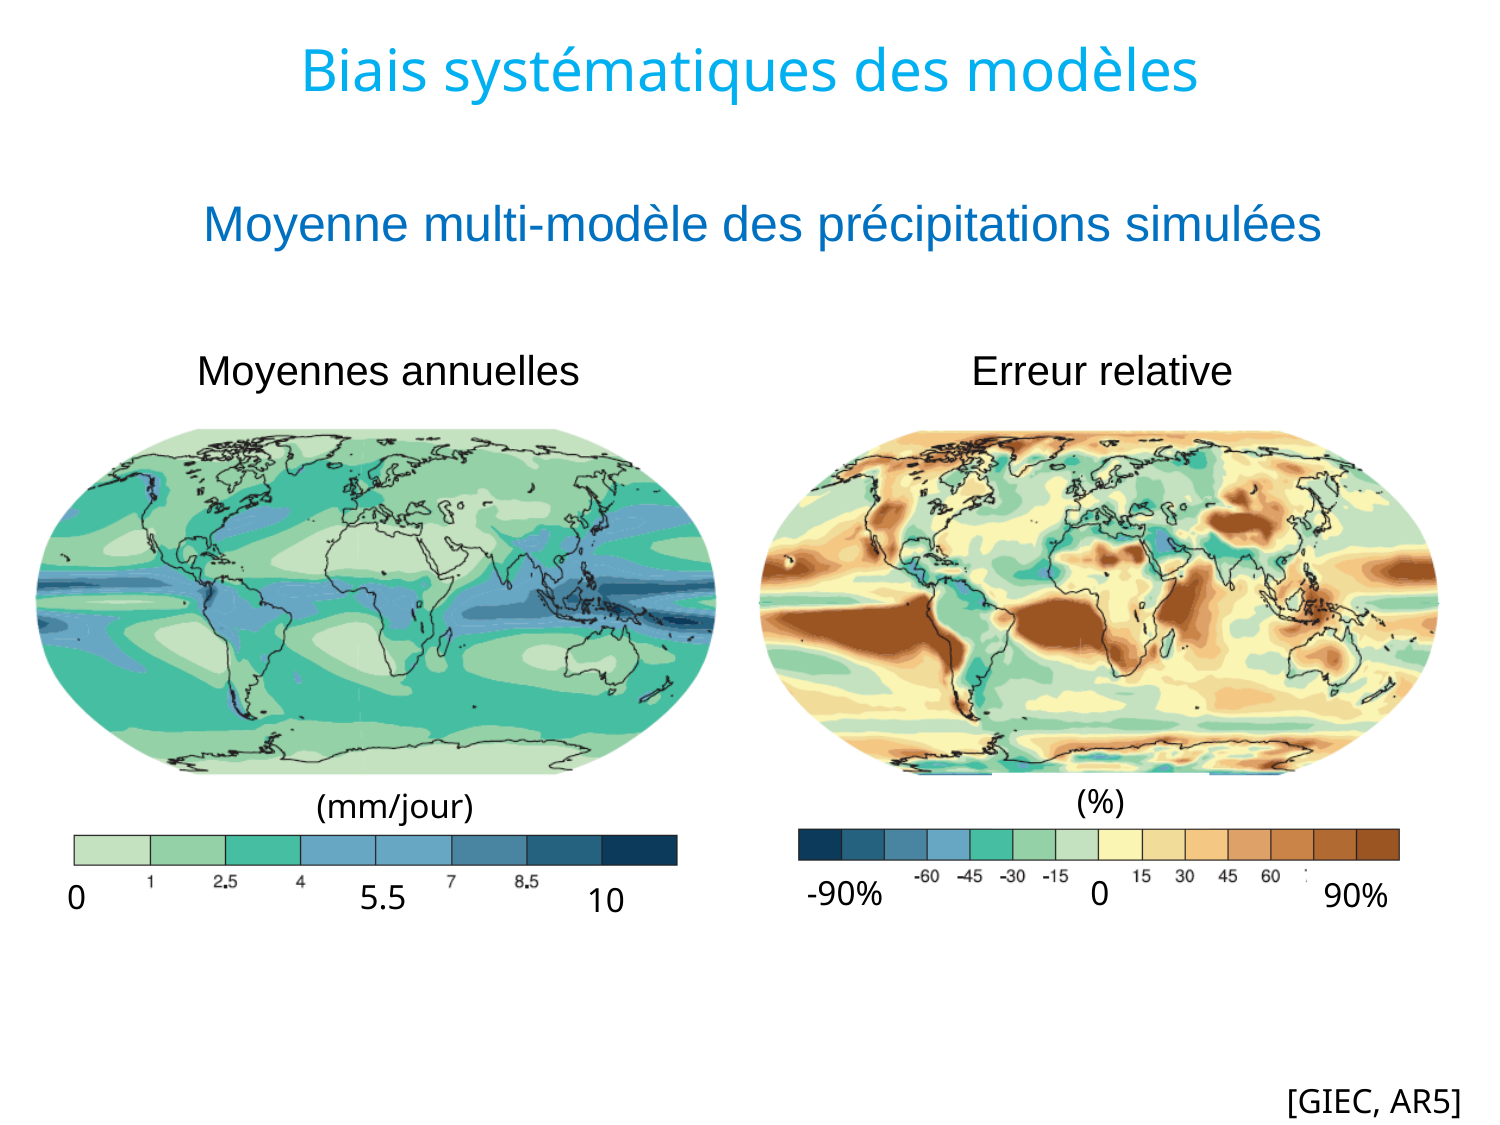

Biais systématiques des modèles
Moyenne multi-modèle des précipitations simulées
Moyennes annuelles
Erreur relative
(%)
(mm/jour)
-90%
0
90%
5.5
0
10
[GIEC, AR5]